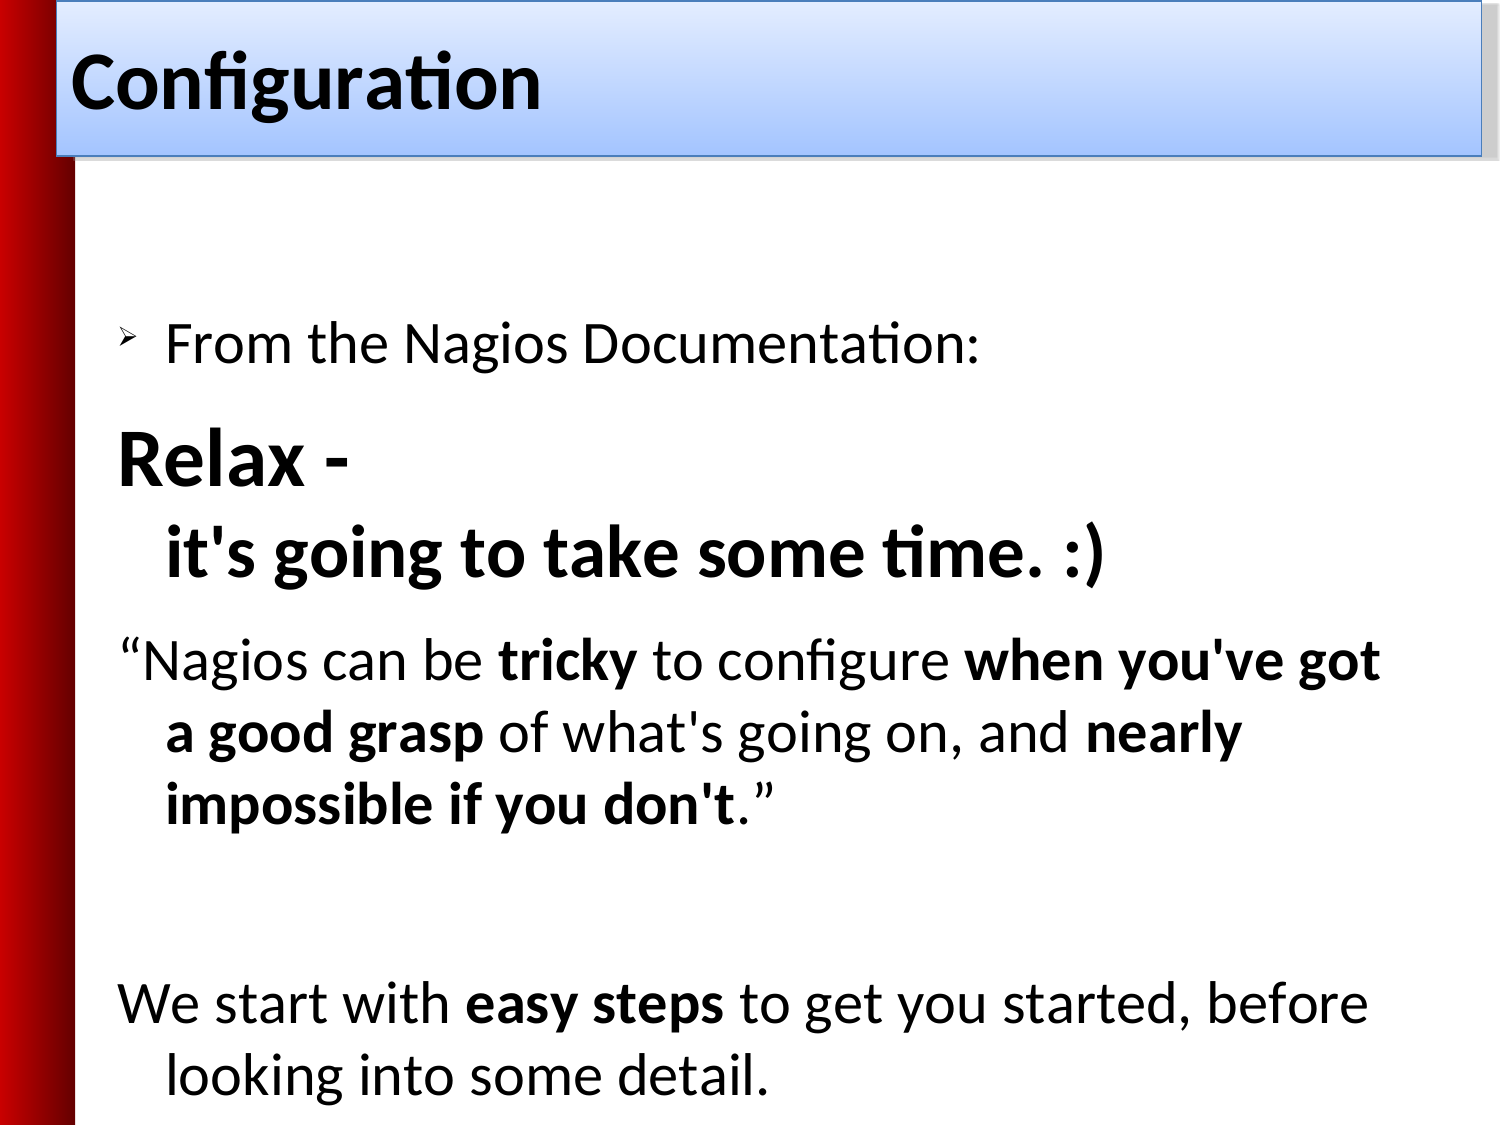

Configuration
From the Nagios Documentation:
Relax -
it's going to take some time. :)
“Nagios can be tricky to configure when you've got a good grasp of what's going on, and nearly impossible if you don't.”
We start with easy steps to get you started, before looking into some detail.